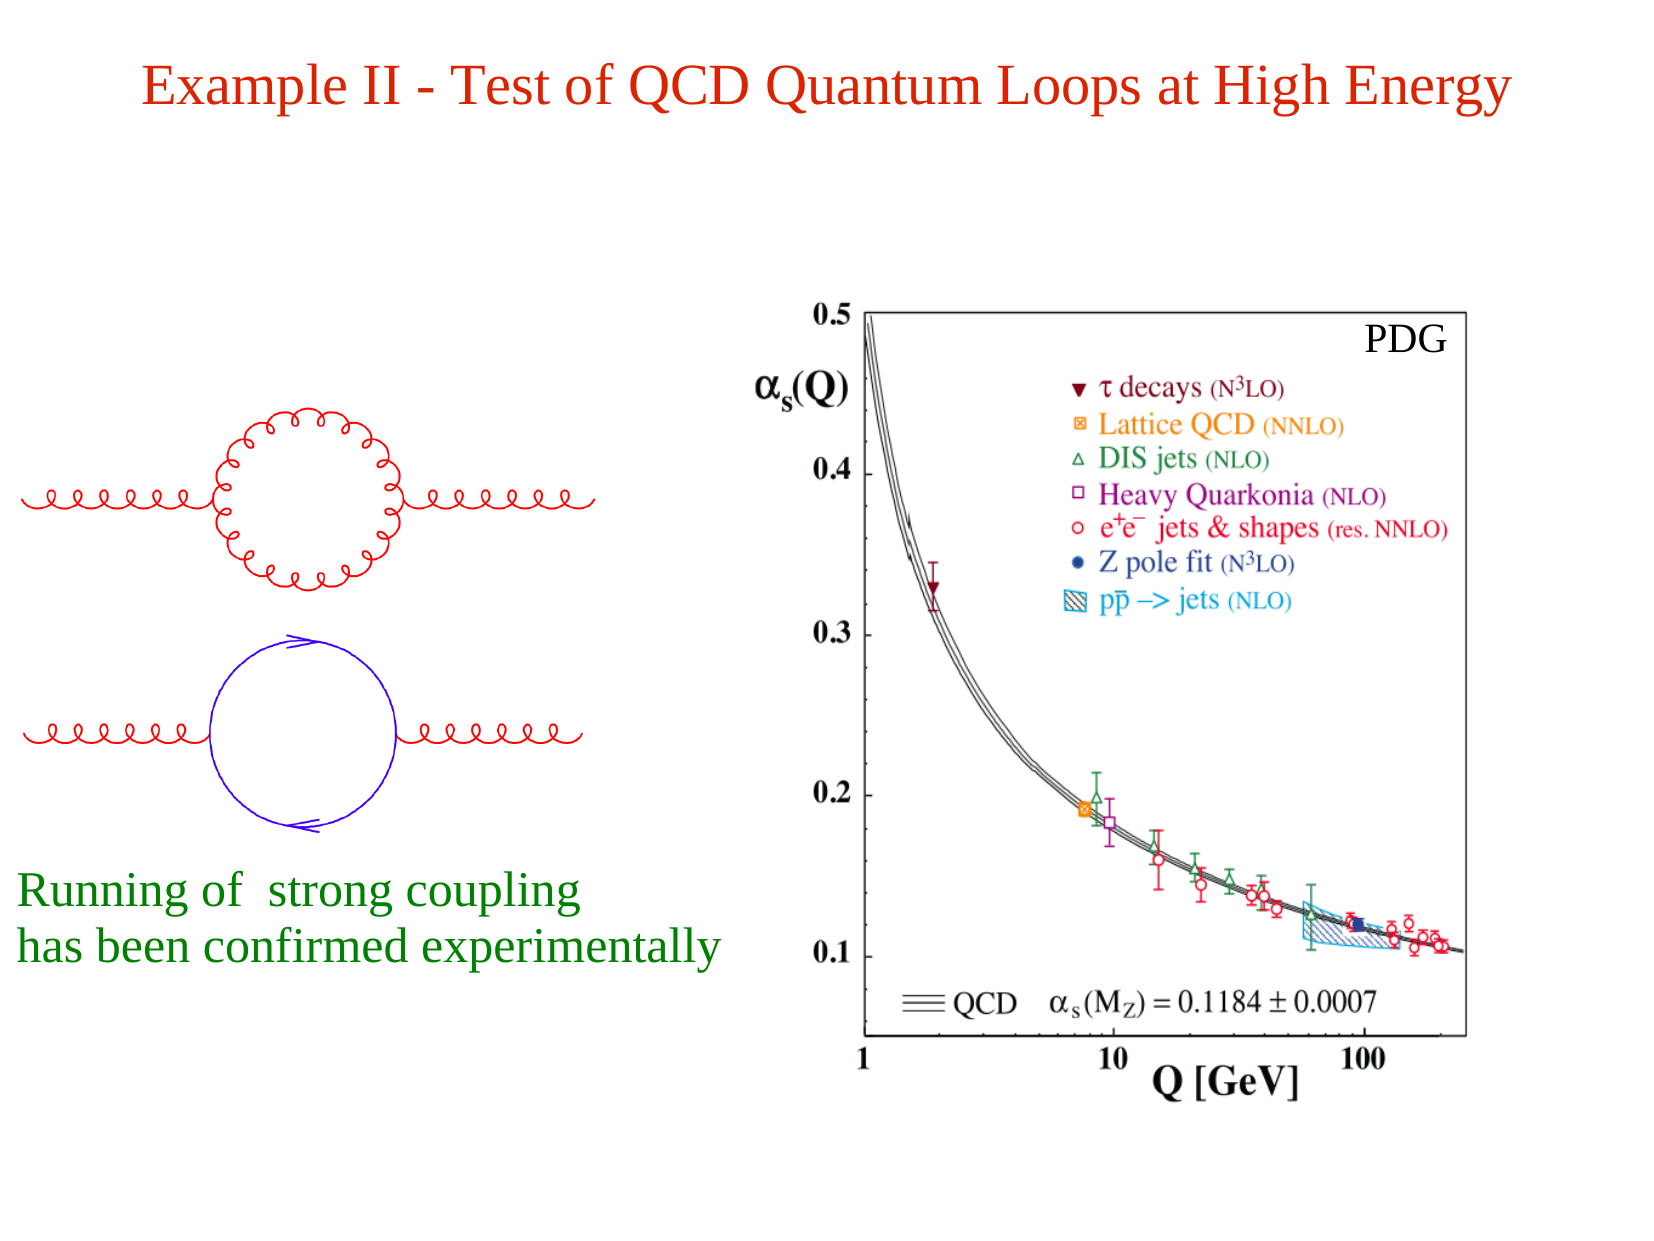

# Example II - Test of QCD Quantum Loops at High Energy
PDG
Running of strong coupling
has been confirmed experimentally